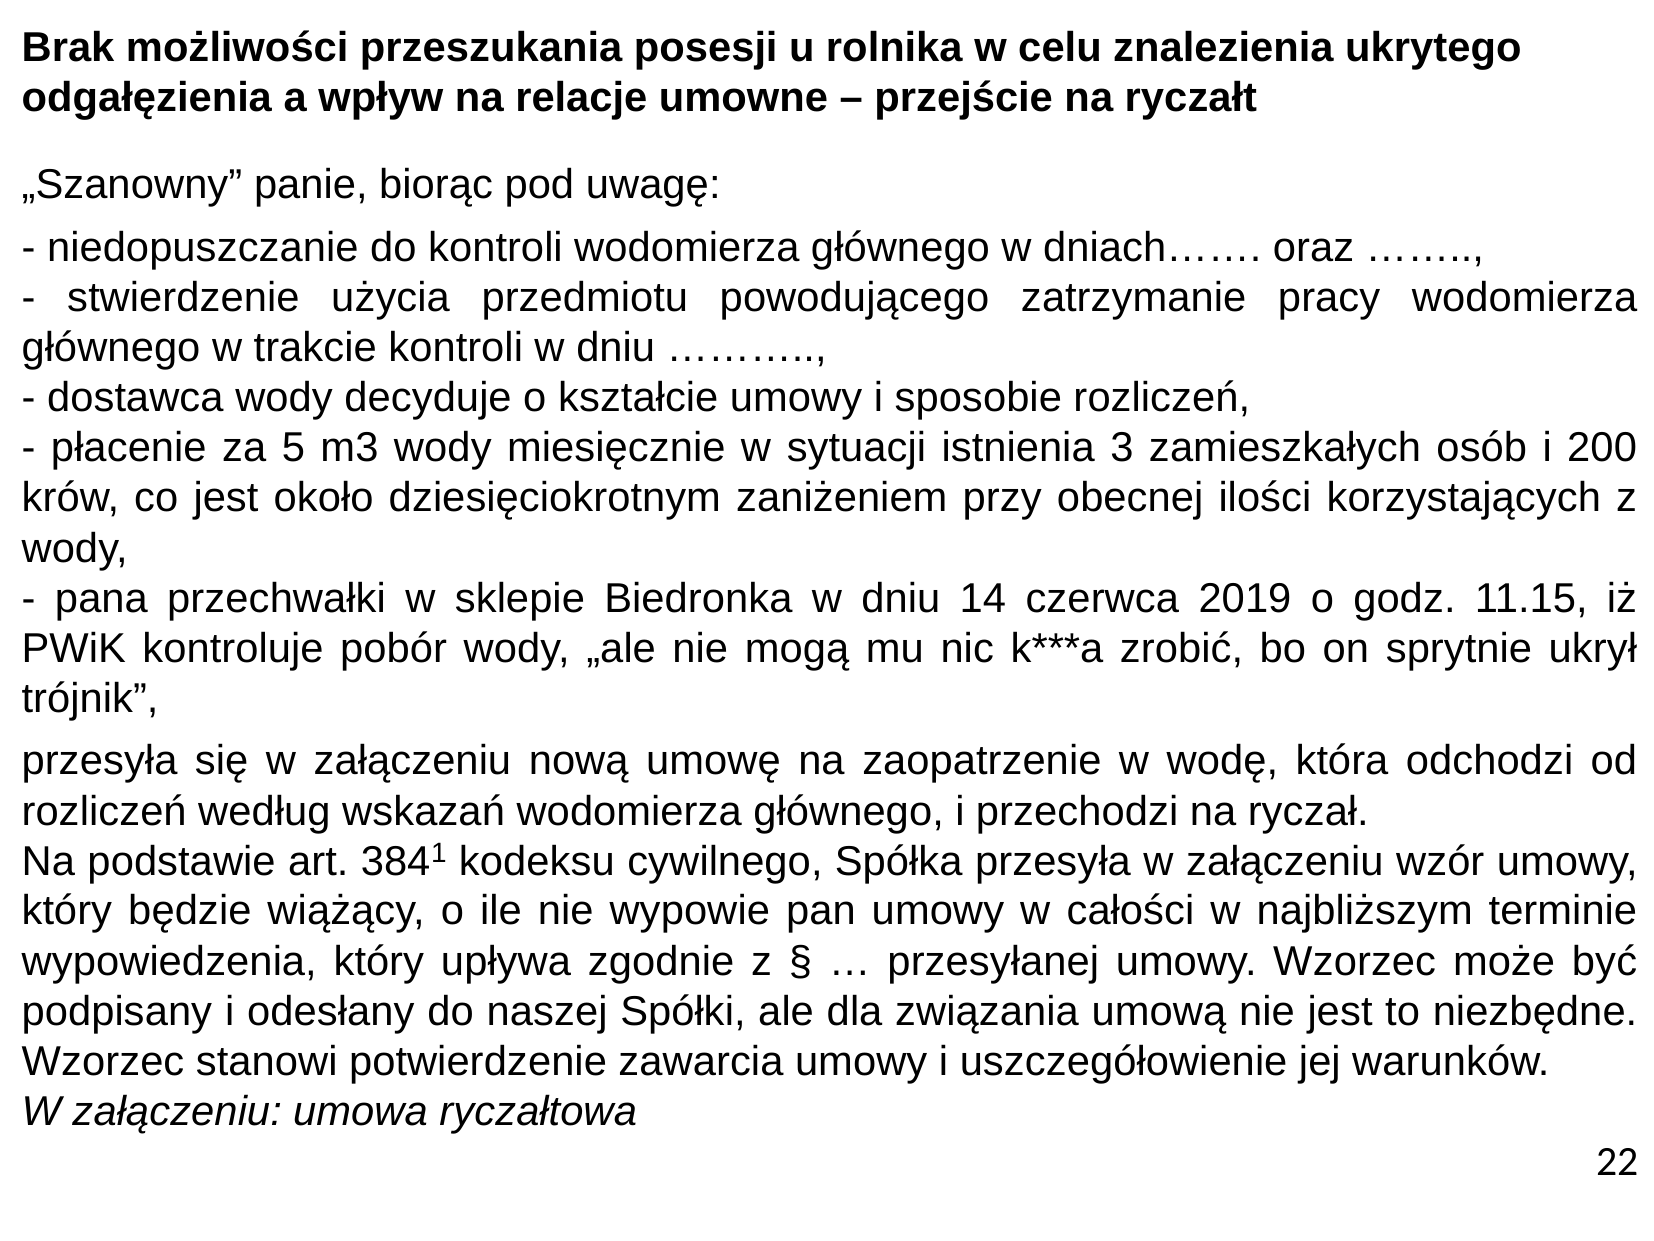

# Brak możliwości przeszukania posesji u rolnika w celu znalezienia ukrytego odgałęzienia a wpływ na relacje umowne – przejście na ryczałt
„Szanowny” panie, biorąc pod uwagę:
- niedopuszczanie do kontroli wodomierza głównego w dniach……. oraz ……..,
- stwierdzenie użycia przedmiotu powodującego zatrzymanie pracy wodomierza głównego w trakcie kontroli w dniu ………..,
- dostawca wody decyduje o kształcie umowy i sposobie rozliczeń,
- płacenie za 5 m3 wody miesięcznie w sytuacji istnienia 3 zamieszkałych osób i 200 krów, co jest około dziesięciokrotnym zaniżeniem przy obecnej ilości korzystających z wody,
- pana przechwałki w sklepie Biedronka w dniu 14 czerwca 2019 o godz. 11.15, iż PWiK kontroluje pobór wody, „ale nie mogą mu nic k***a zrobić, bo on sprytnie ukrył trójnik”,
przesyła się w załączeniu nową umowę na zaopatrzenie w wodę, która odchodzi od rozliczeń według wskazań wodomierza głównego, i przechodzi na ryczał.
Na podstawie art. 3841 kodeksu cywilnego, Spółka przesyła w załączeniu wzór umowy, który będzie wiążący, o ile nie wypowie pan umowy w całości w najbliższym terminie wypowiedzenia, który upływa zgodnie z § … przesyłanej umowy. Wzorzec może być podpisany i odesłany do naszej Spółki, ale dla związania umową nie jest to niezbędne. Wzorzec stanowi potwierdzenie zawarcia umowy i uszczegółowienie jej warunków.
W załączeniu: umowa ryczałtowa
22